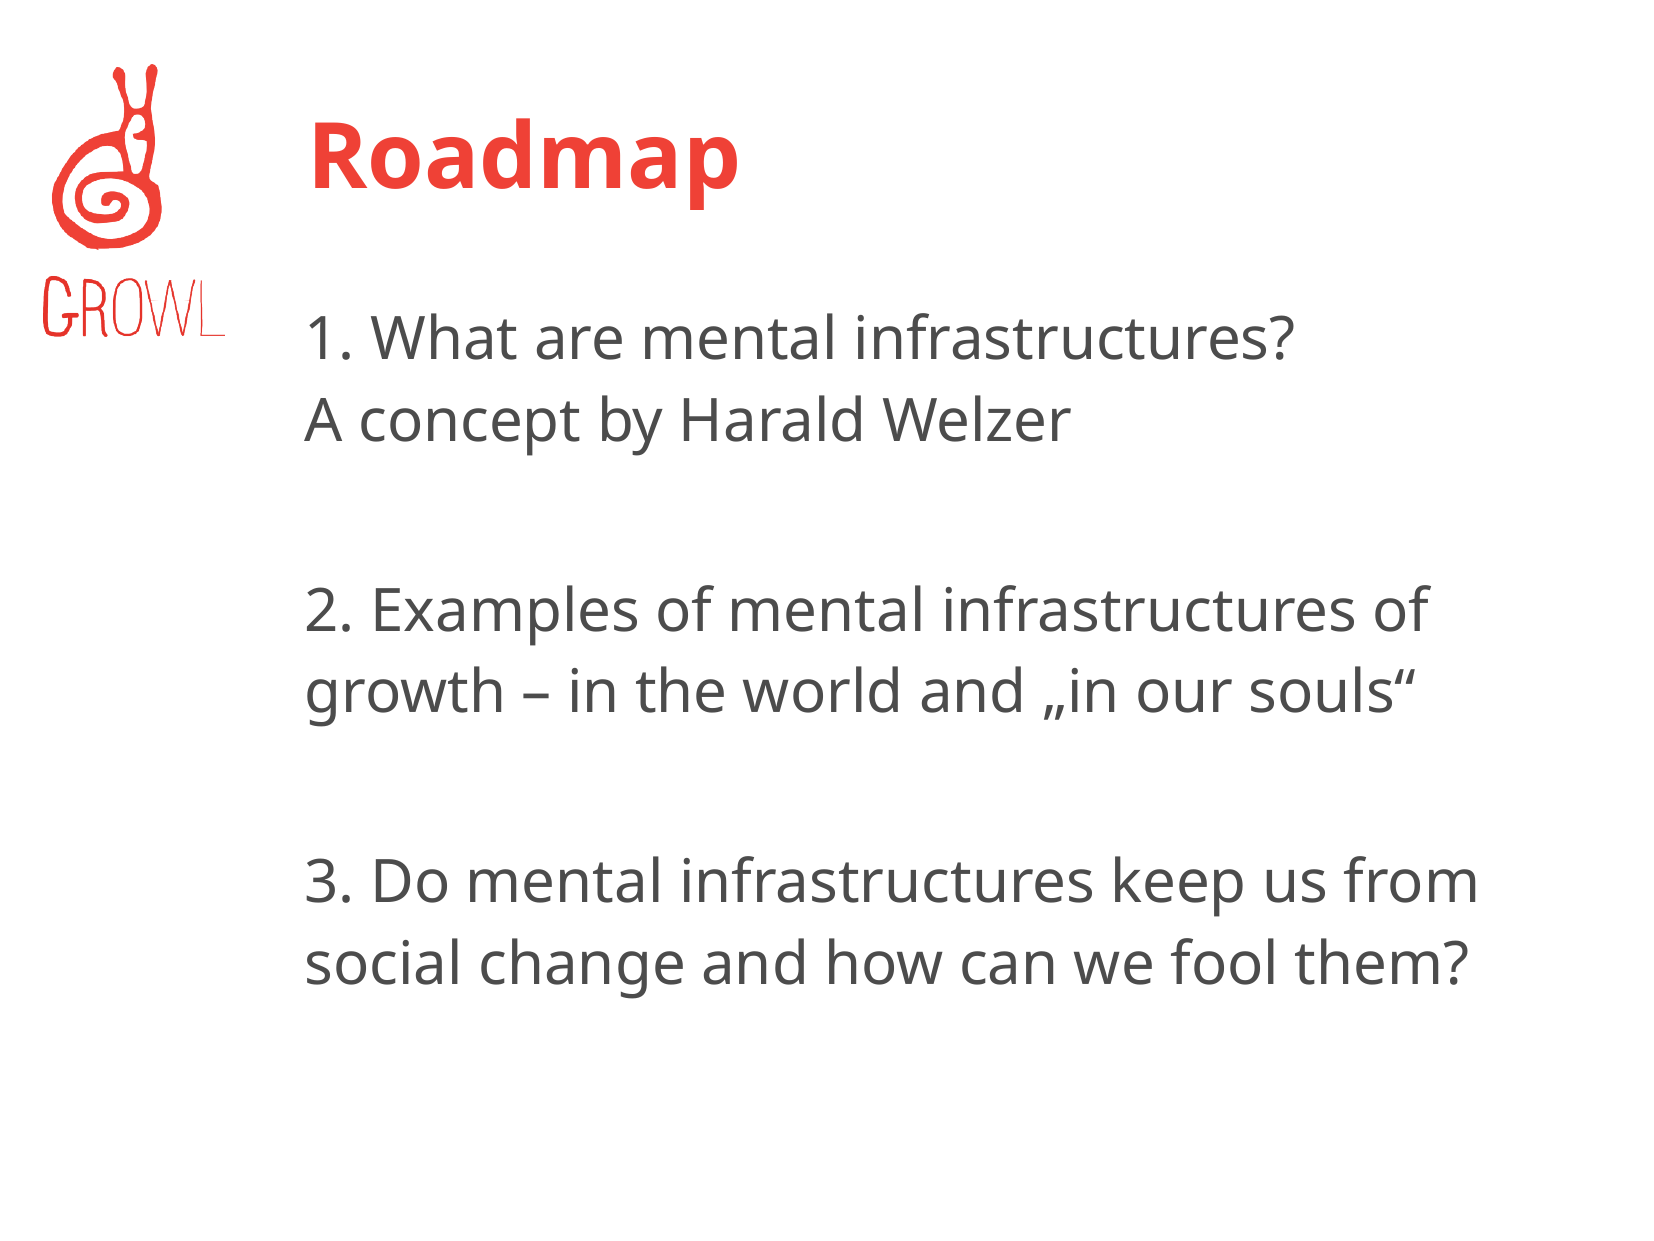

# Roadmap
1. What are mental infrastructures?
A concept by Harald Welzer
2. Examples of mental infrastructures of growth – in the world and „in our souls“
3. Do mental infrastructures keep us from social change and how can we fool them?